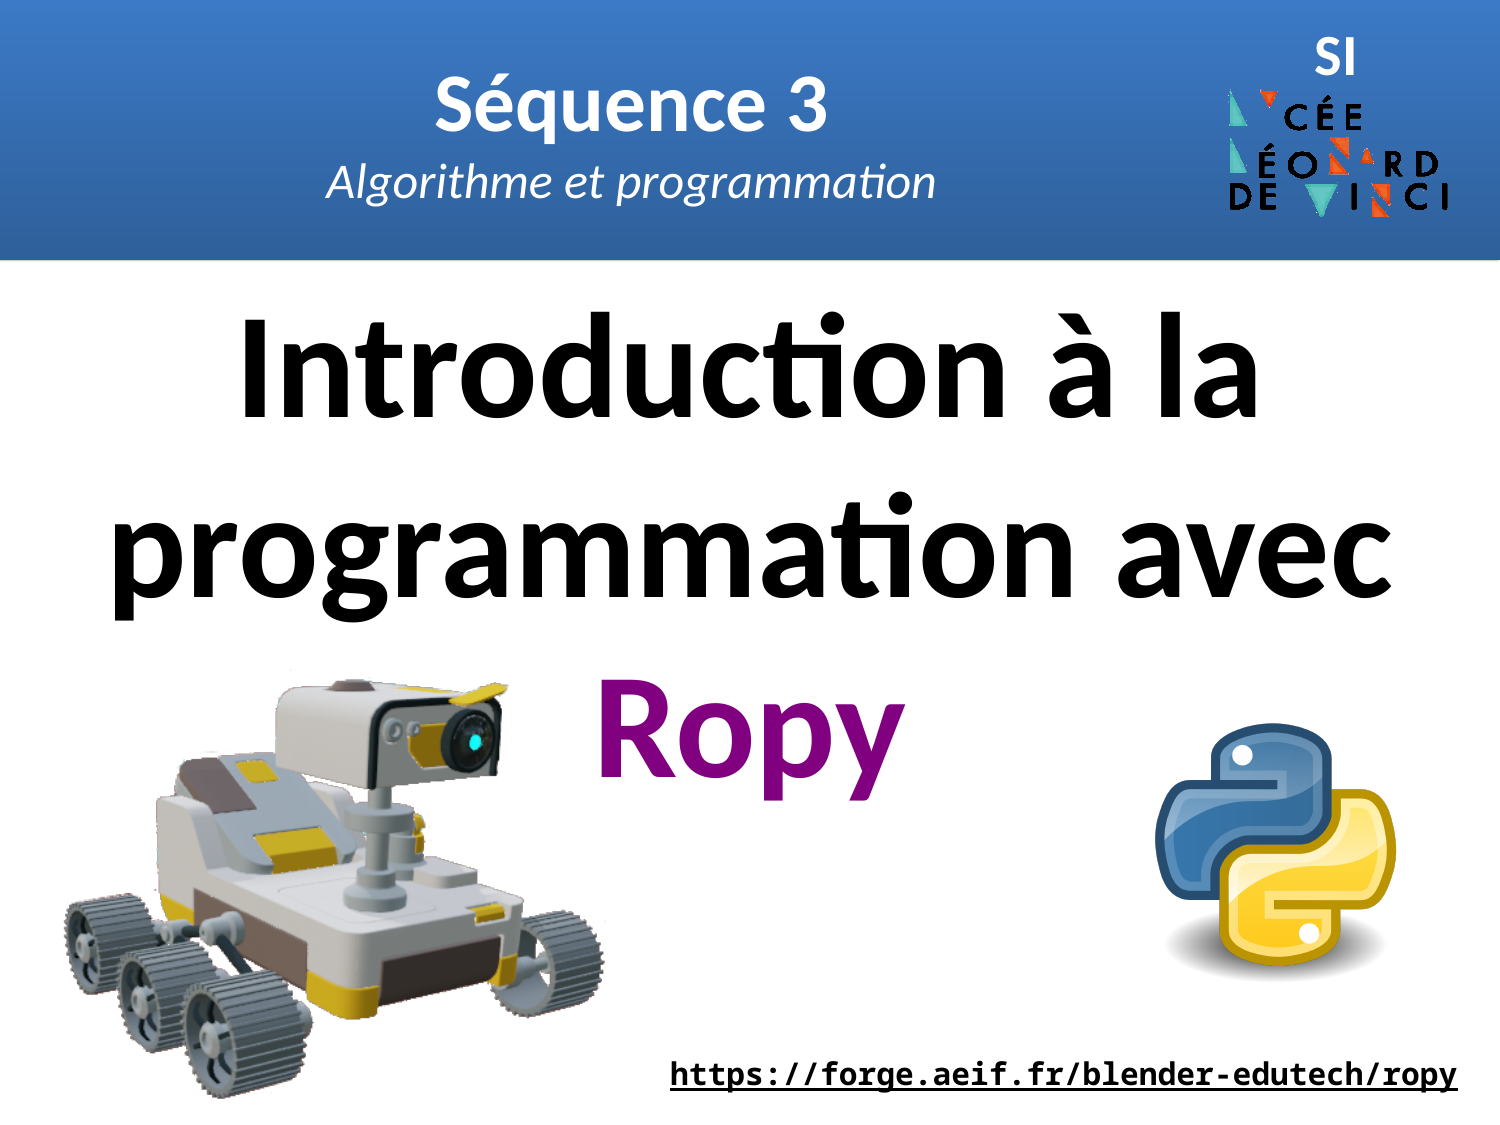

# Séquence 3 Algorithme et programmation
SI
Introduction à la programmation avec
Ropy
https://forge.aeif.fr/blender-edutech/ropy